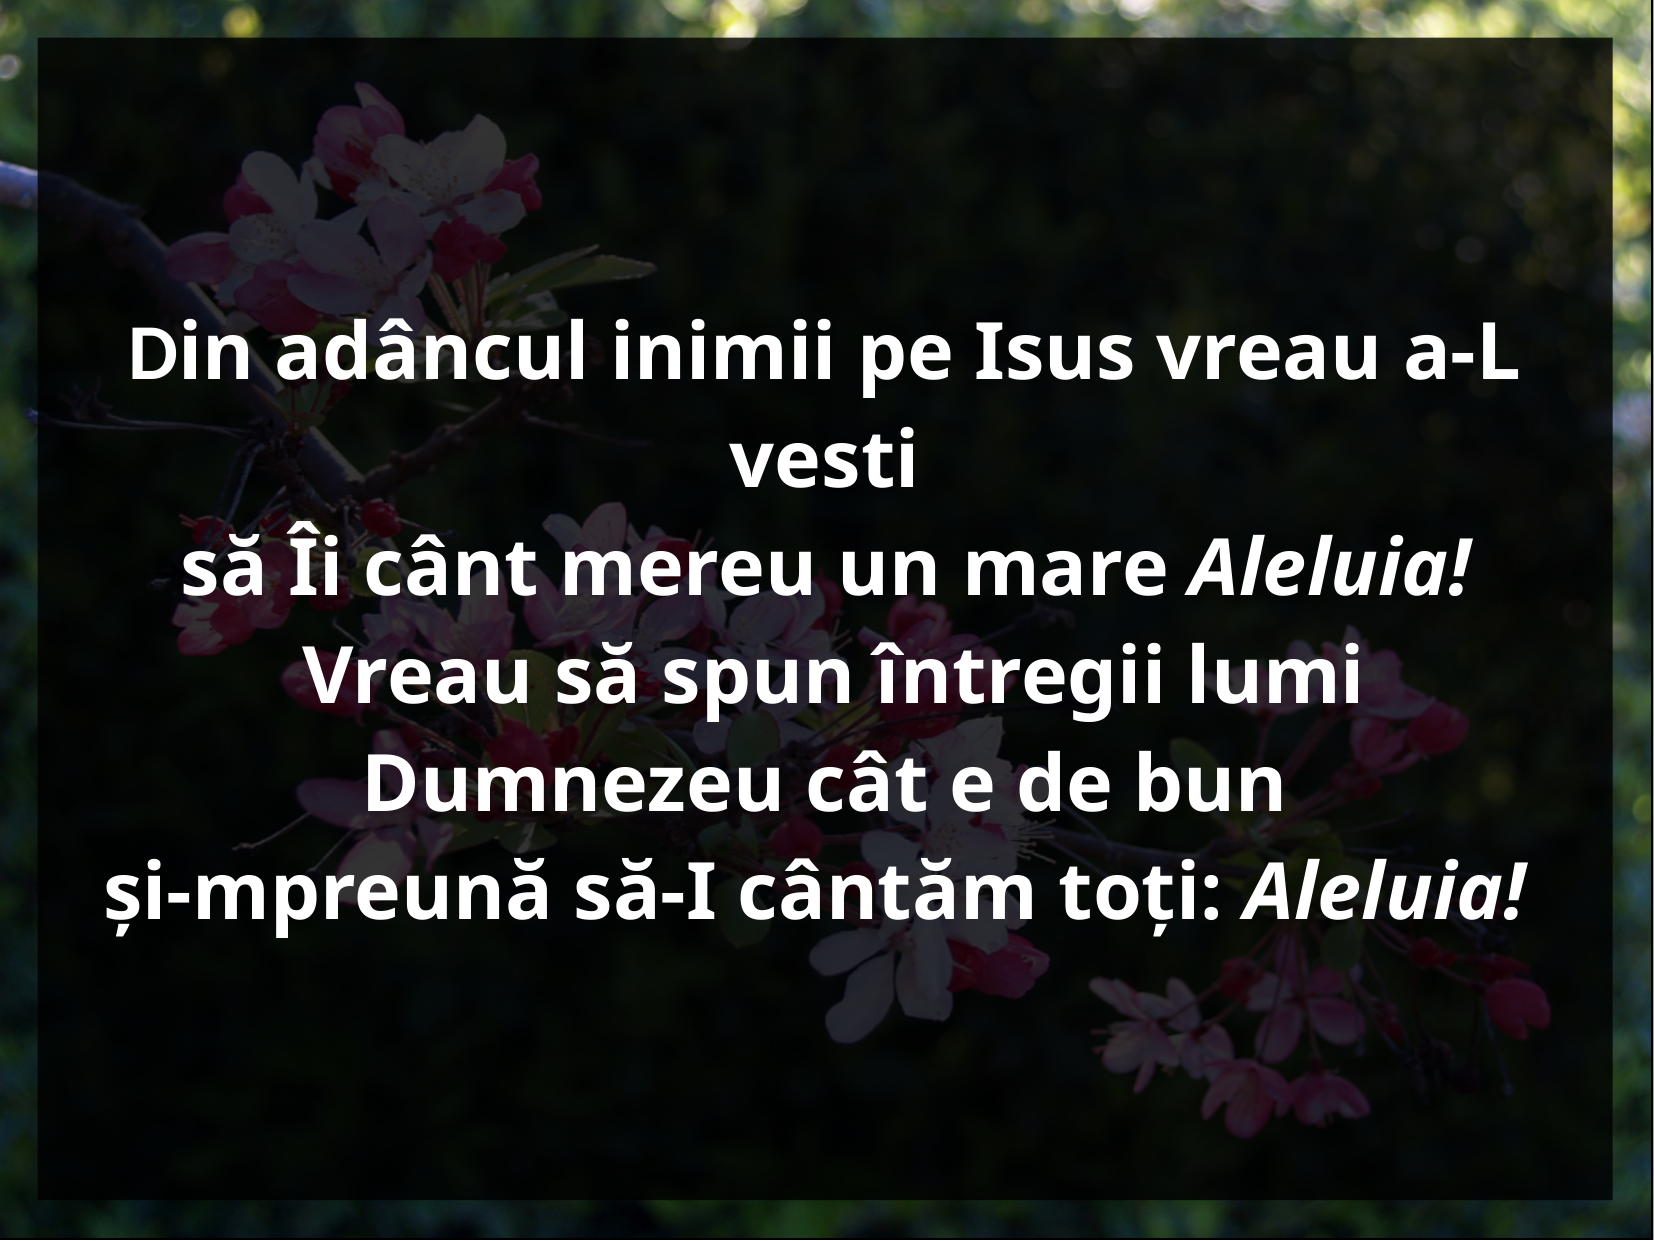

Din adâncul inimii pe Isus vreau a-L vesti
 să Îi cânt mereu un mare Aleluia!
 Vreau să spun întregii lumi
Dumnezeu cât e de bun
 şi-mpreună să-I cântăm toți: Aleluia!